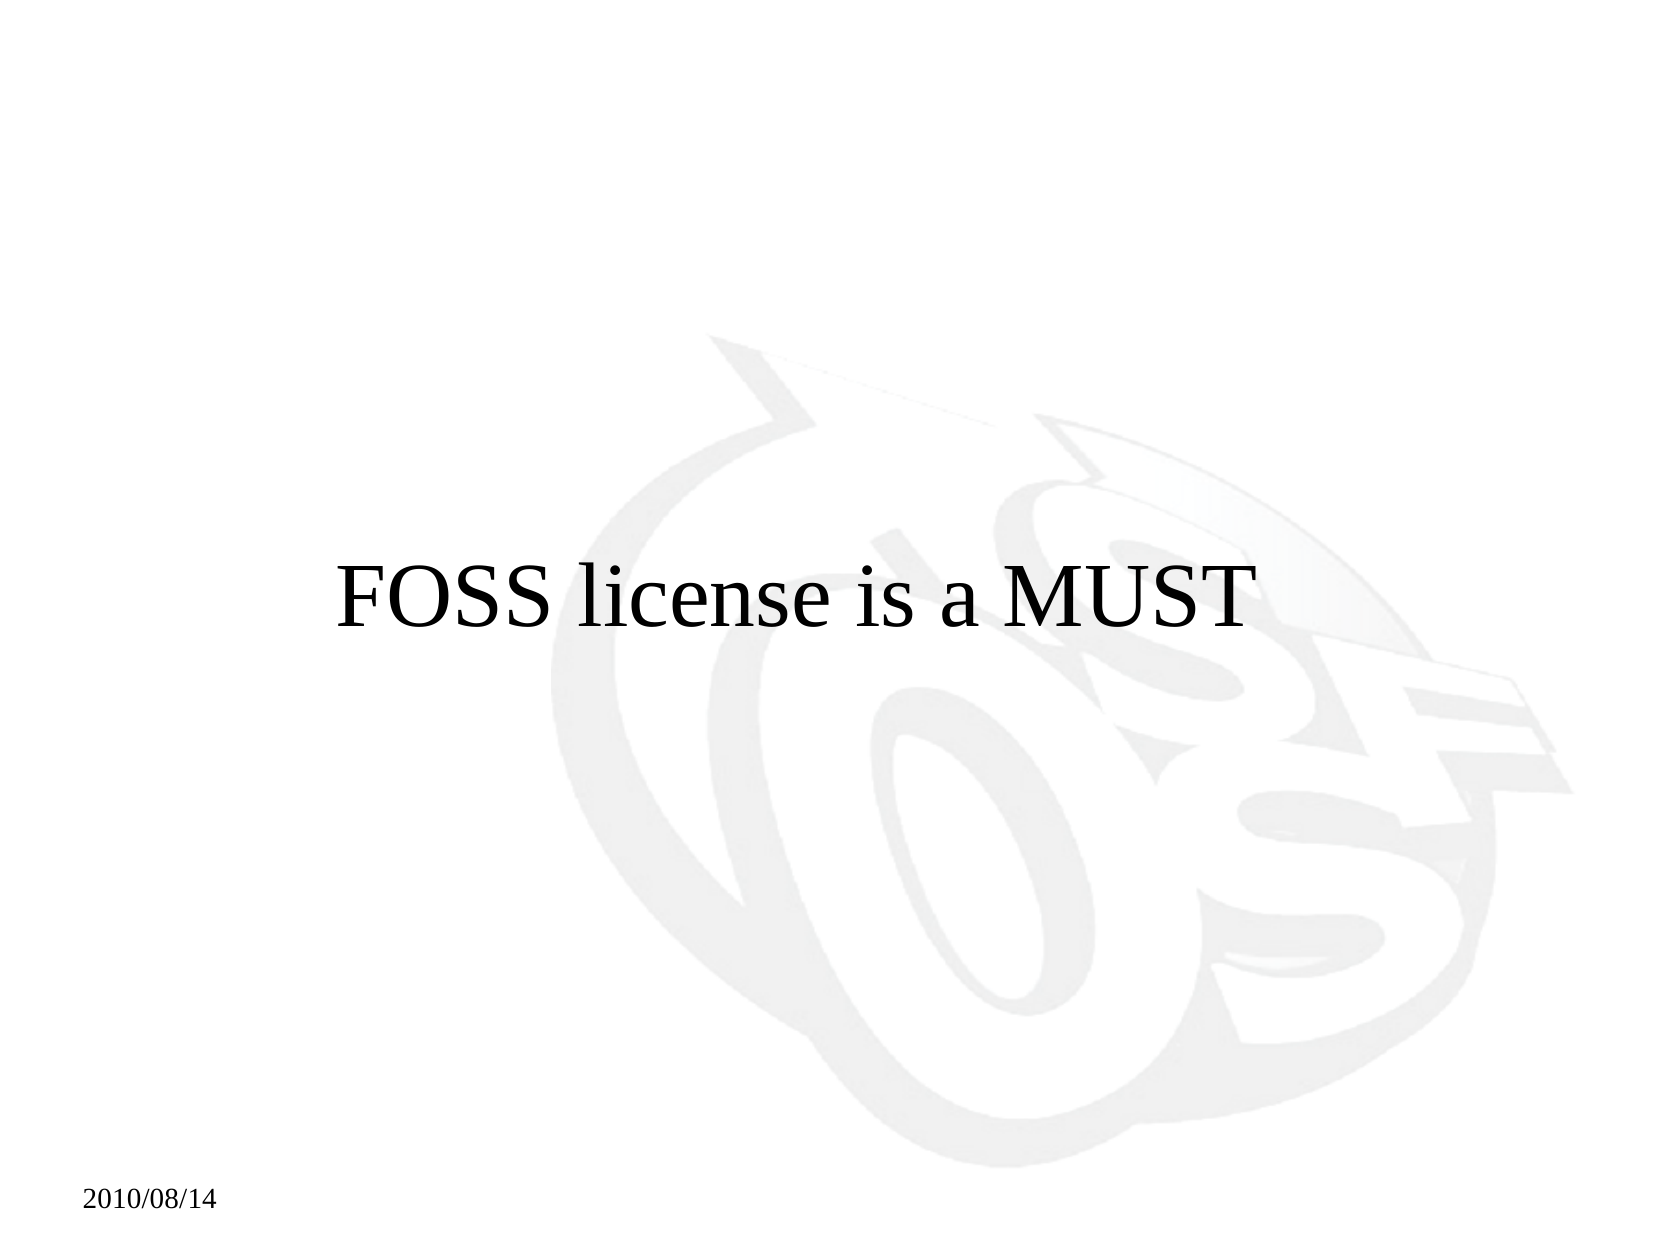

# FOSS license is a MUST
2010/08/14